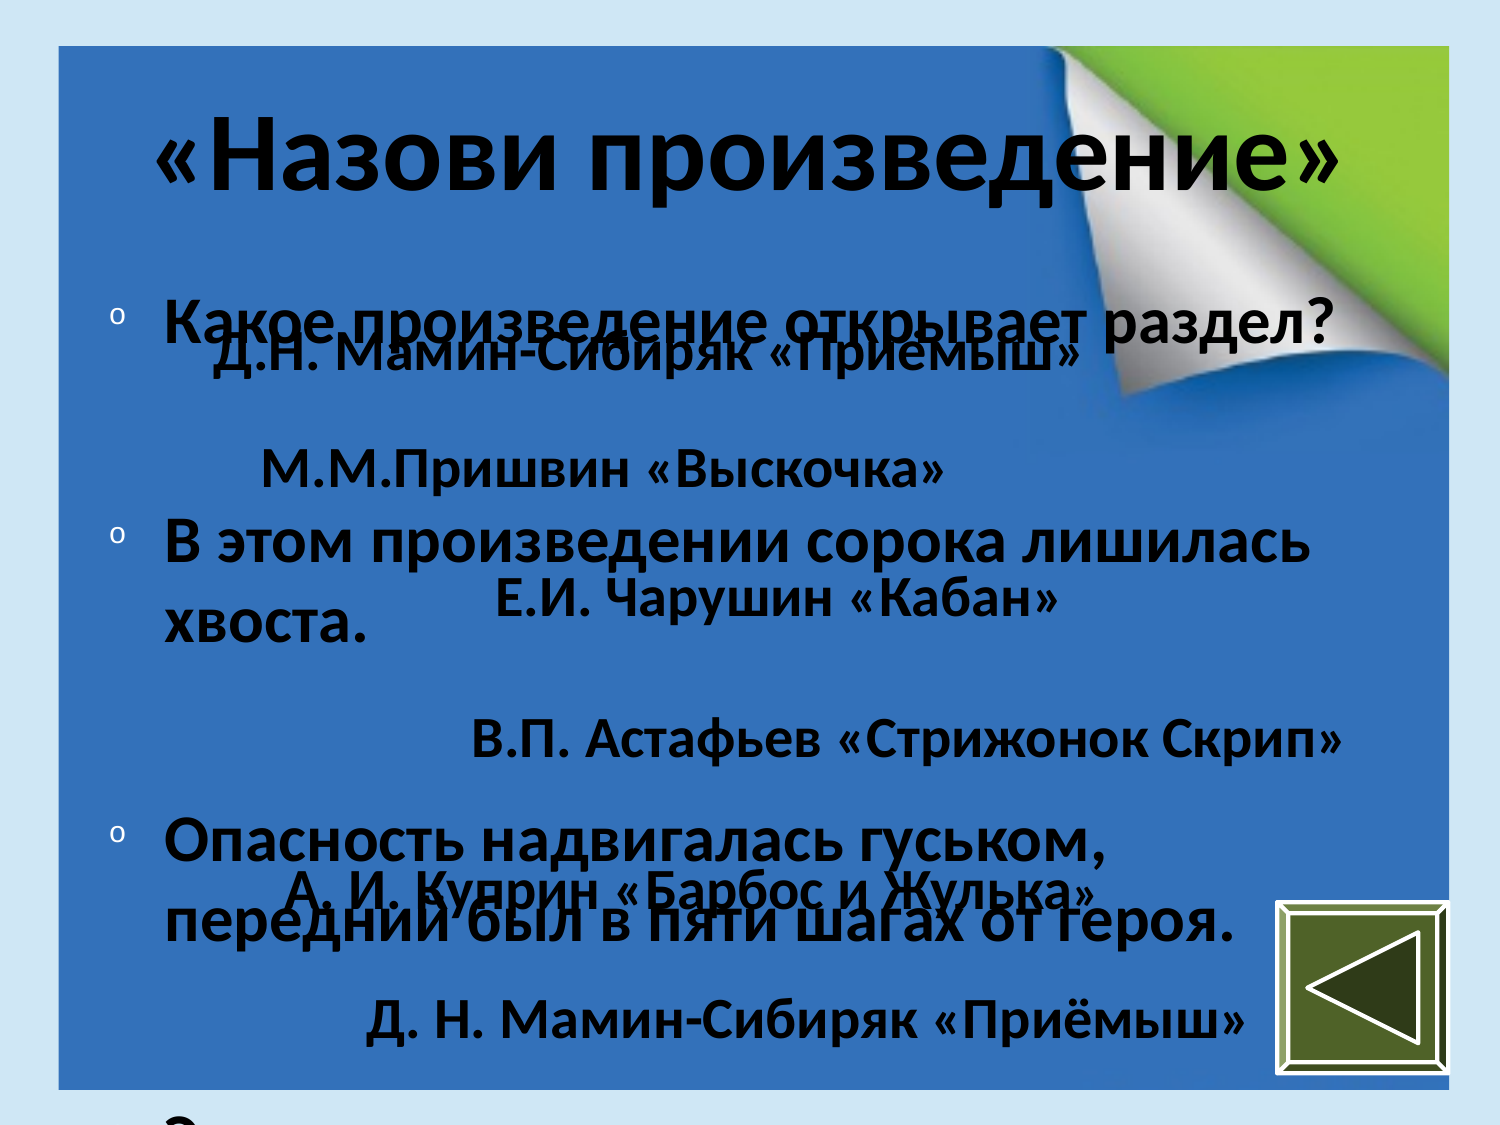

# «Назови произведение»
Какое произведение открывает раздел?
В этом произведении сорока лишилась хвоста.
Опасность надвигалась гуськом, передний был в пяти шагах от героя.
Этому герою пришлось учиться самому, без помощи родителей.
Они были разными, но дружба их – крепкой.
Он был приёмным членом семьи, но очень любимым.
Д.Н. Мамин-Сибиряк «Приёмыш»
М.М.Пришвин «Выскочка»
Е.И. Чарушин «Кабан»
В.П. Астафьев «Стрижонок Скрип»
А. И. Куприн «Барбос и Жулька»
Д. Н. Мамин-Сибиряк «Приёмыш»